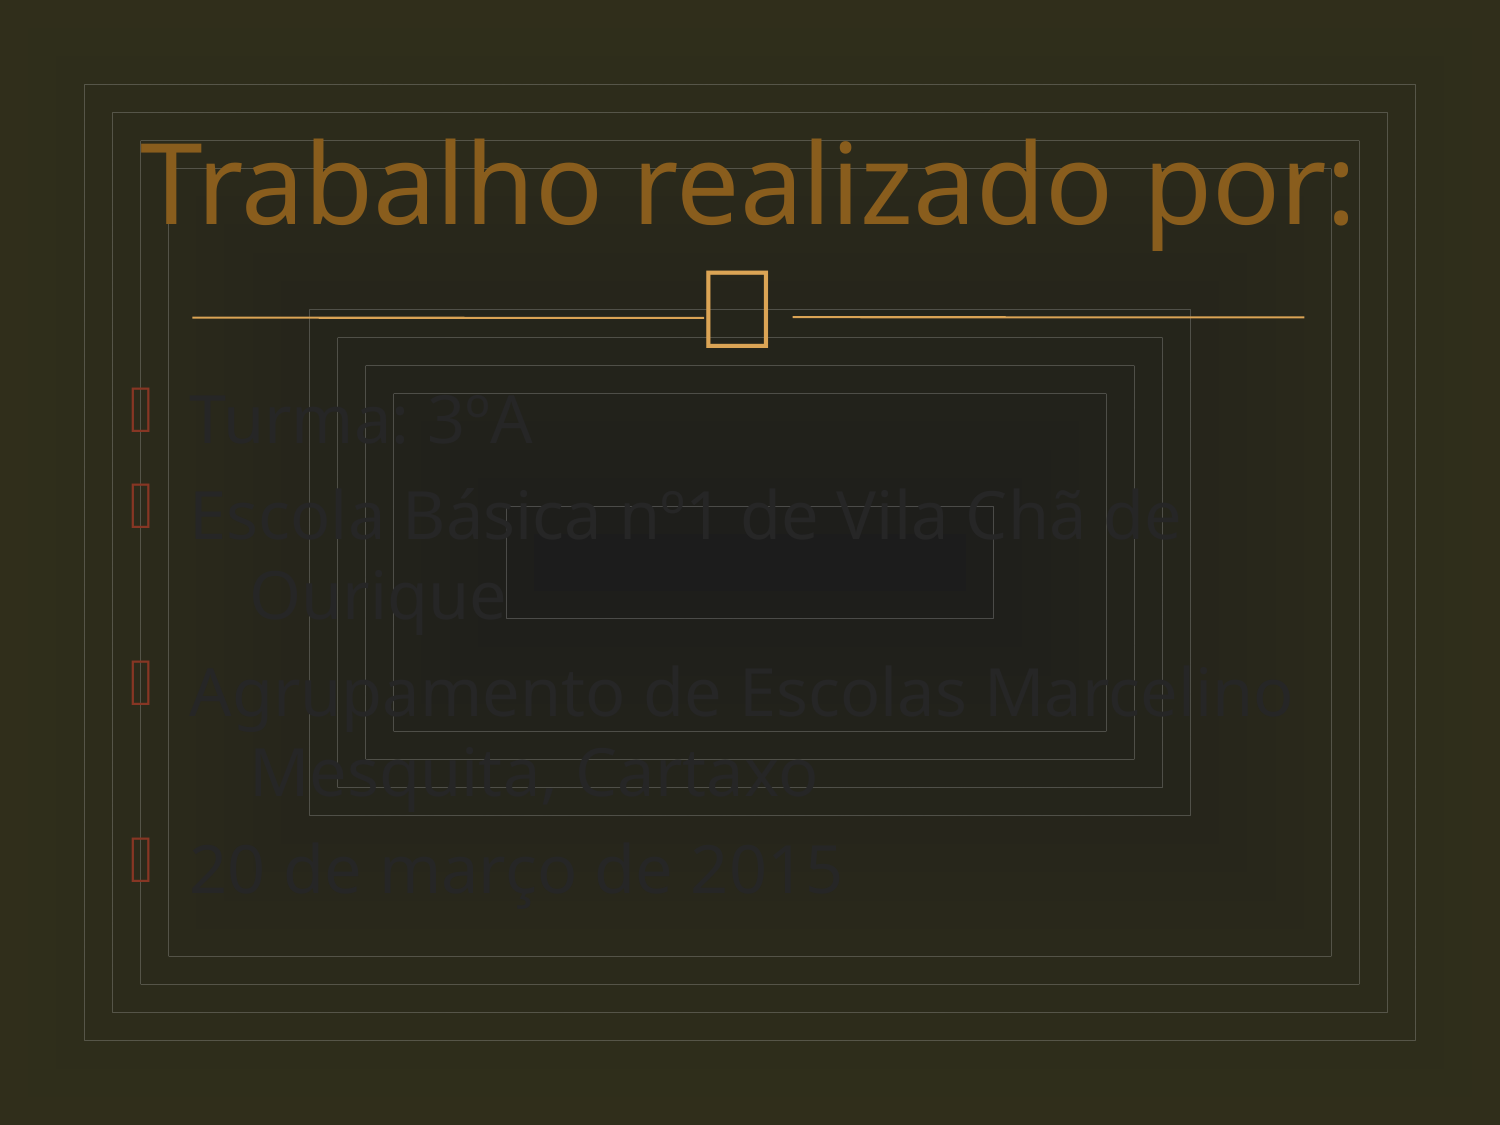

Trabalho realizado por:
# Turma: 3ºA
Escola Básica nº1 de Vila Chã de Ourique
Agrupamento de Escolas Marcelino Mesquita, Cartaxo
20 de março de 2015